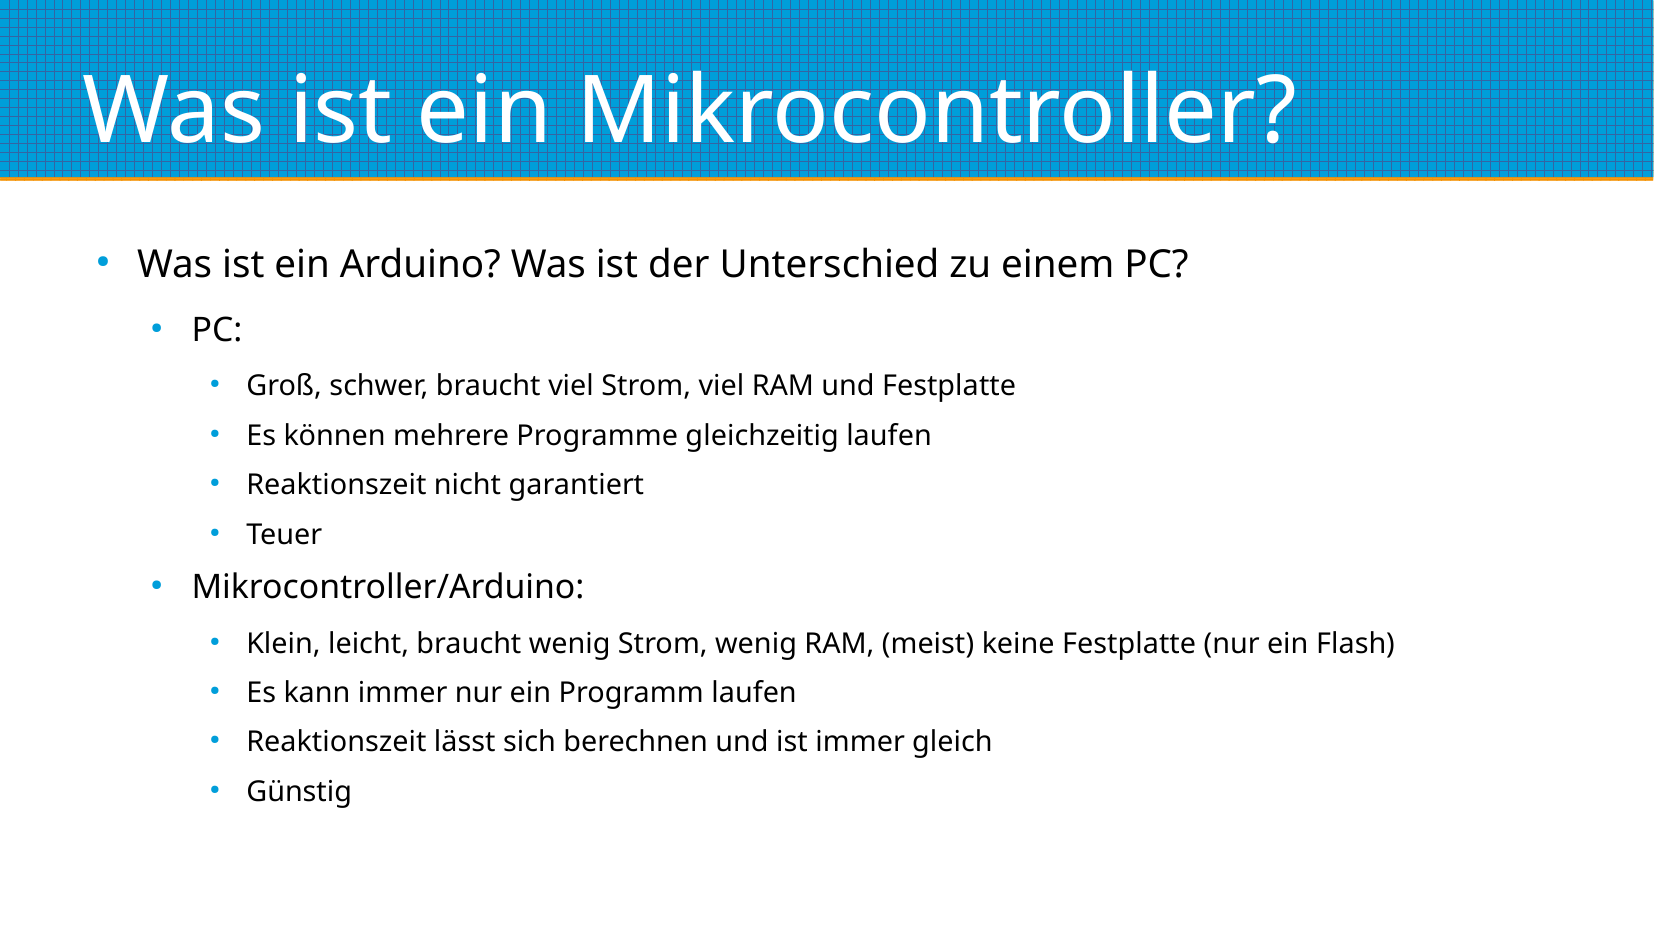

# Was ist ein Mikrocontroller?
Was ist ein Arduino? Was ist der Unterschied zu einem PC?
PC:
Groß, schwer, braucht viel Strom, viel RAM und Festplatte
Es können mehrere Programme gleichzeitig laufen
Reaktionszeit nicht garantiert
Teuer
Mikrocontroller/Arduino:
Klein, leicht, braucht wenig Strom, wenig RAM, (meist) keine Festplatte (nur ein Flash)
Es kann immer nur ein Programm laufen
Reaktionszeit lässt sich berechnen und ist immer gleich
Günstig